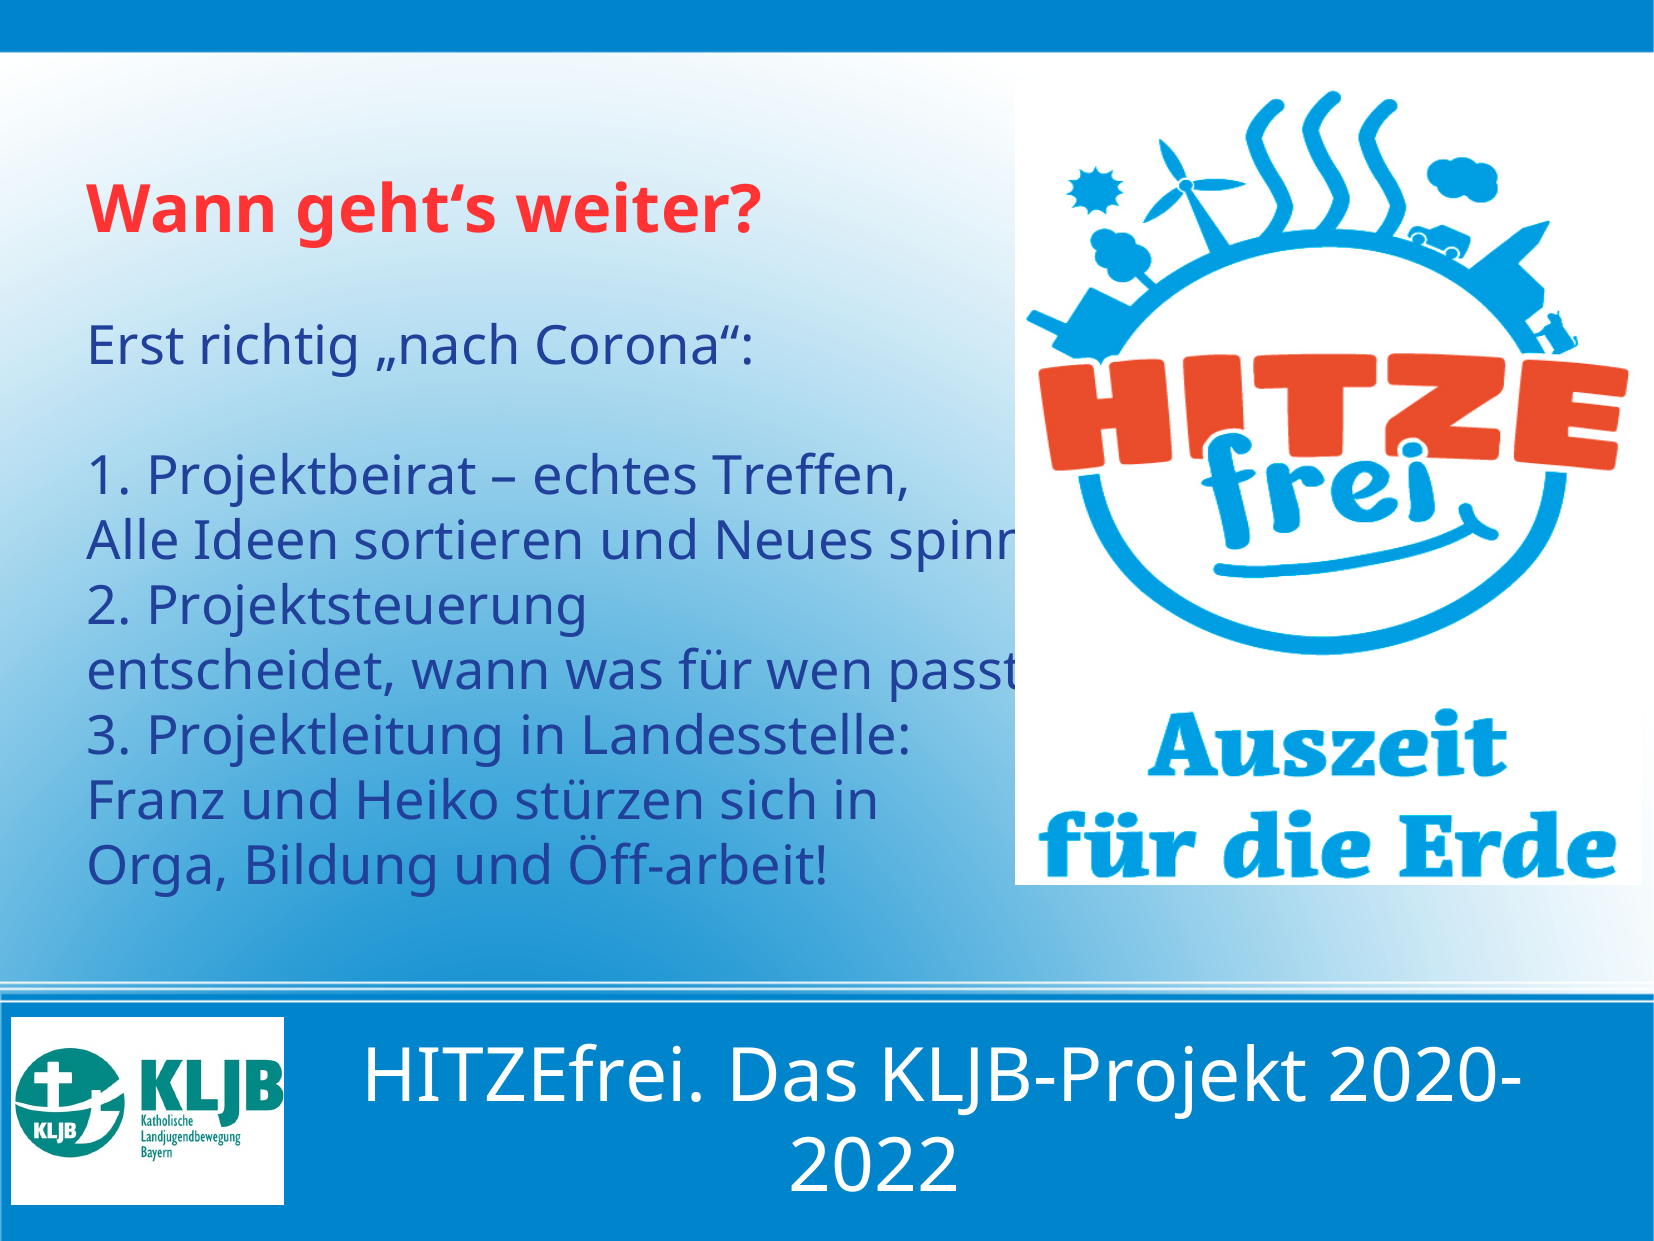

Wann geht‘s weiter?
Erst richtig „nach Corona“:
1. Projektbeirat – echtes Treffen,
Alle Ideen sortieren und Neues spinnen.
2. Projektsteuerung
entscheidet, wann was für wen passt.
3. Projektleitung in Landesstelle:
Franz und Heiko stürzen sich in
Orga, Bildung und Öff-arbeit!
# HITZEfrei. Das KLJB-Projekt 2020-2022